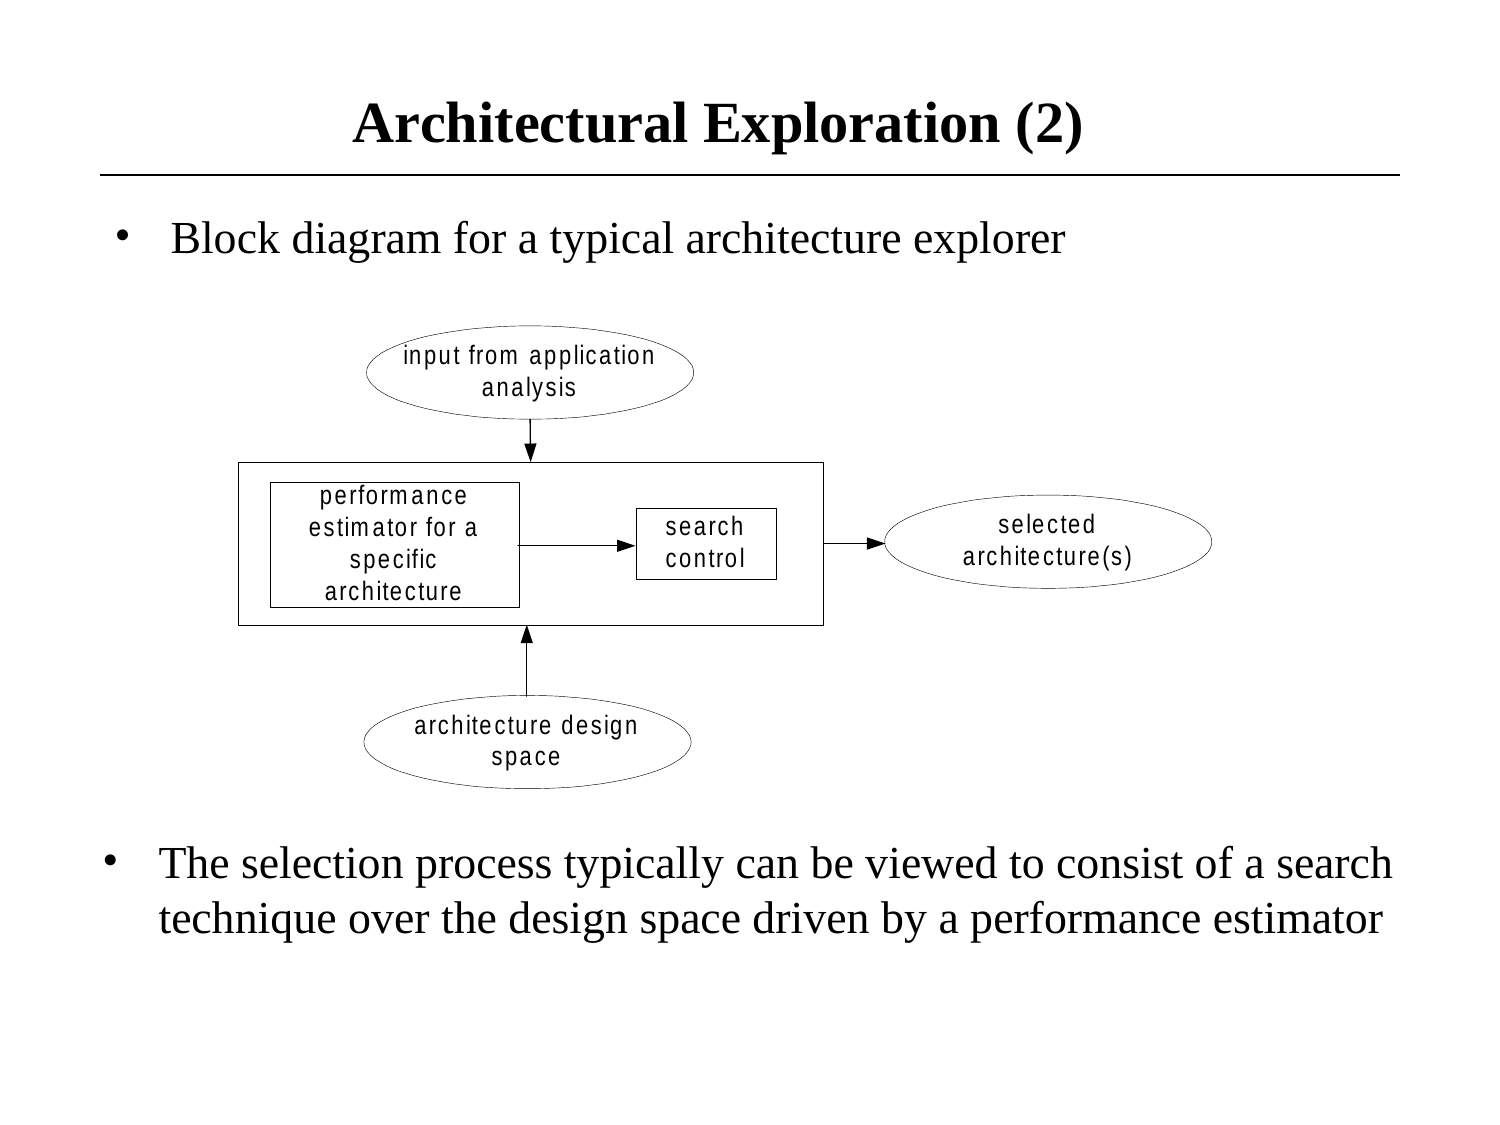

Architectural Exploration (2)
Block diagram for a typical architecture explorer
The selection process typically can be viewed to consist of a search technique over the design space driven by a performance estimator